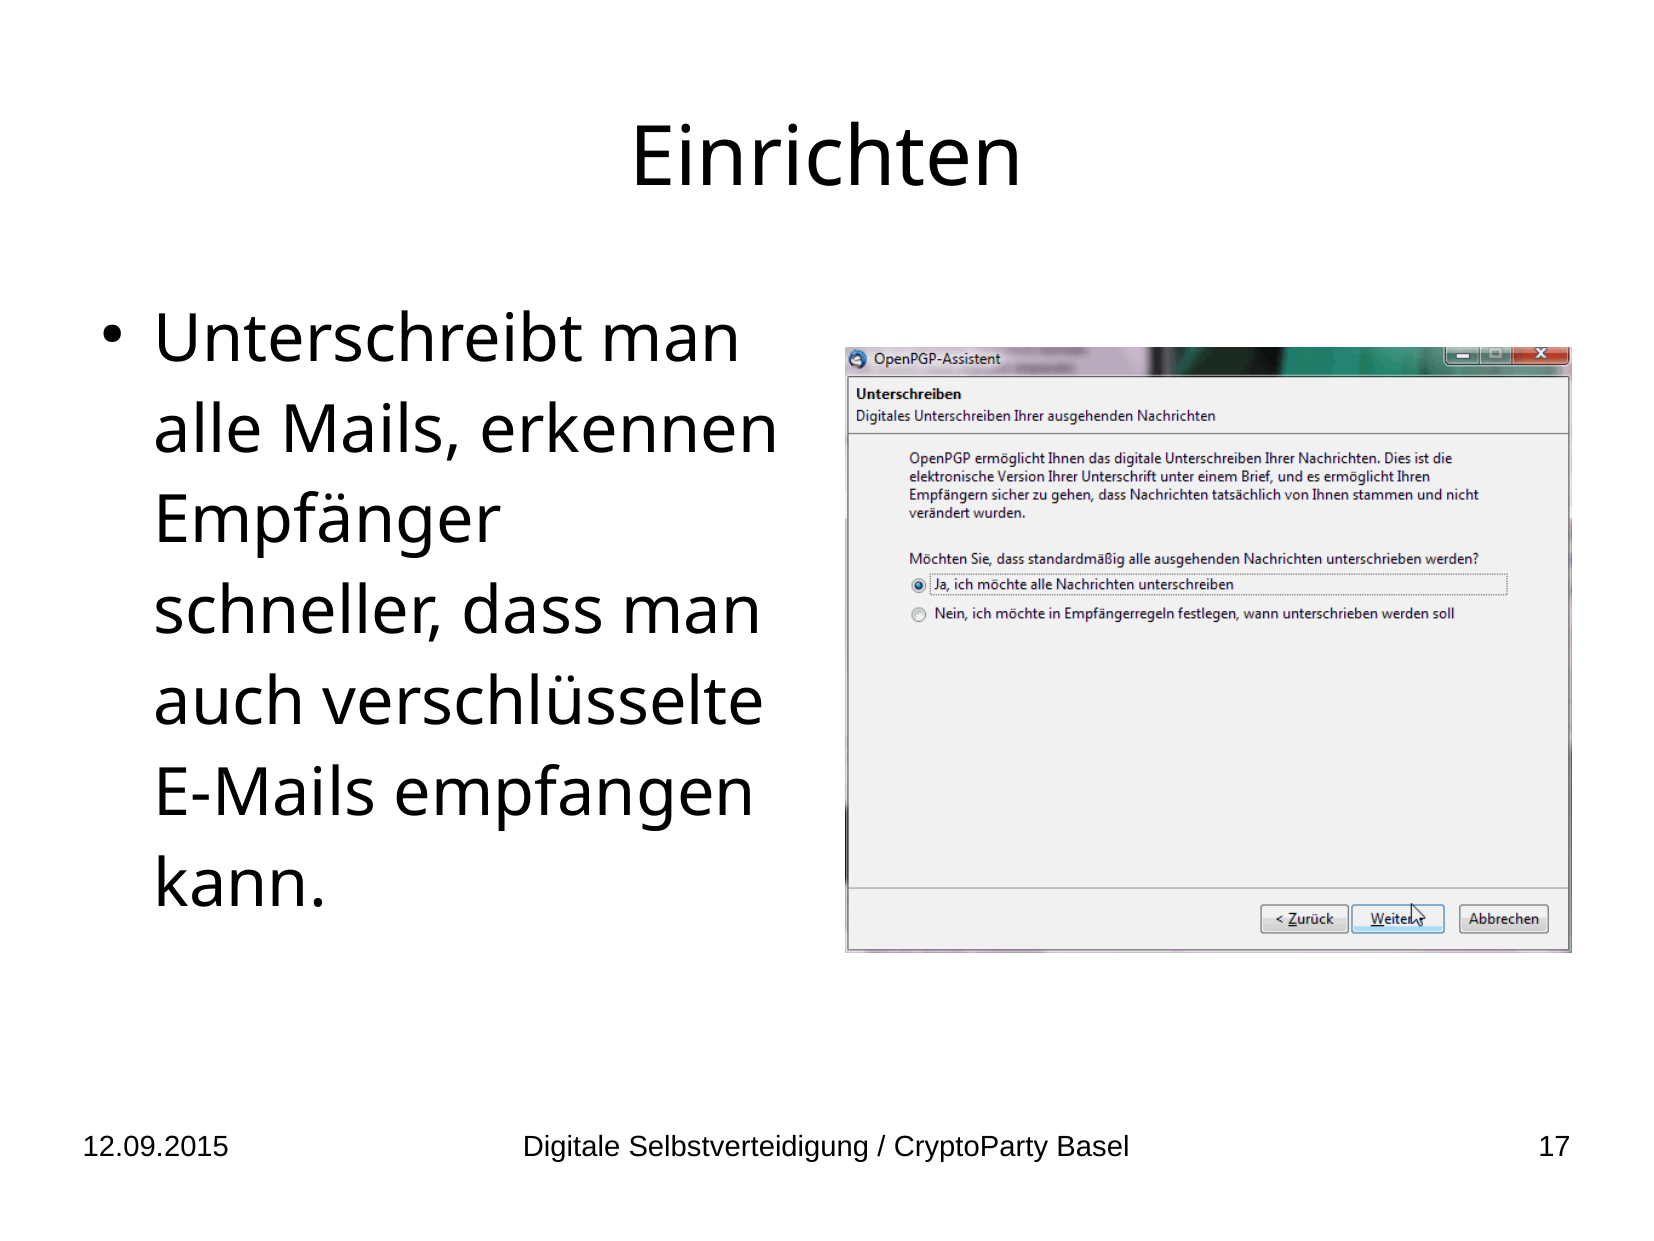

# Einrichten
Unterschreibt man alle Mails, erkennen Empfänger schneller, dass man auch verschlüsselte E-Mails empfangen kann.
12.09.2015
Digitale Selbstverteidigung / CryptoParty Basel
17